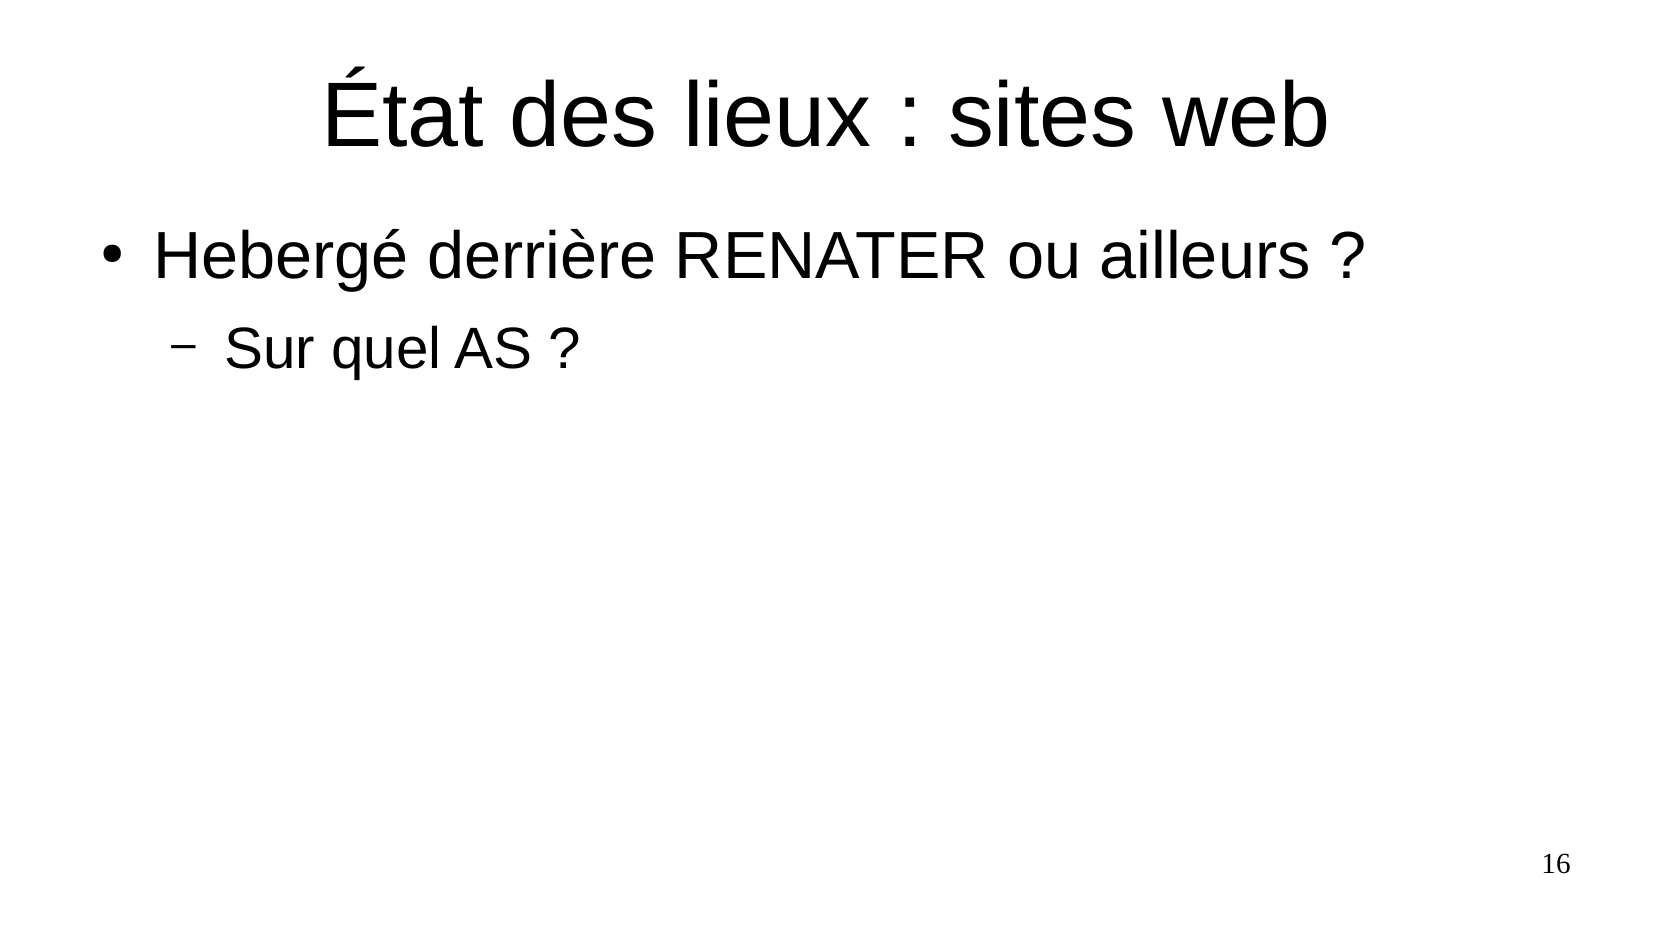

# État des lieux : sites web
Hebergé derrière RENATER ou ailleurs ?
Sur quel AS ?
16